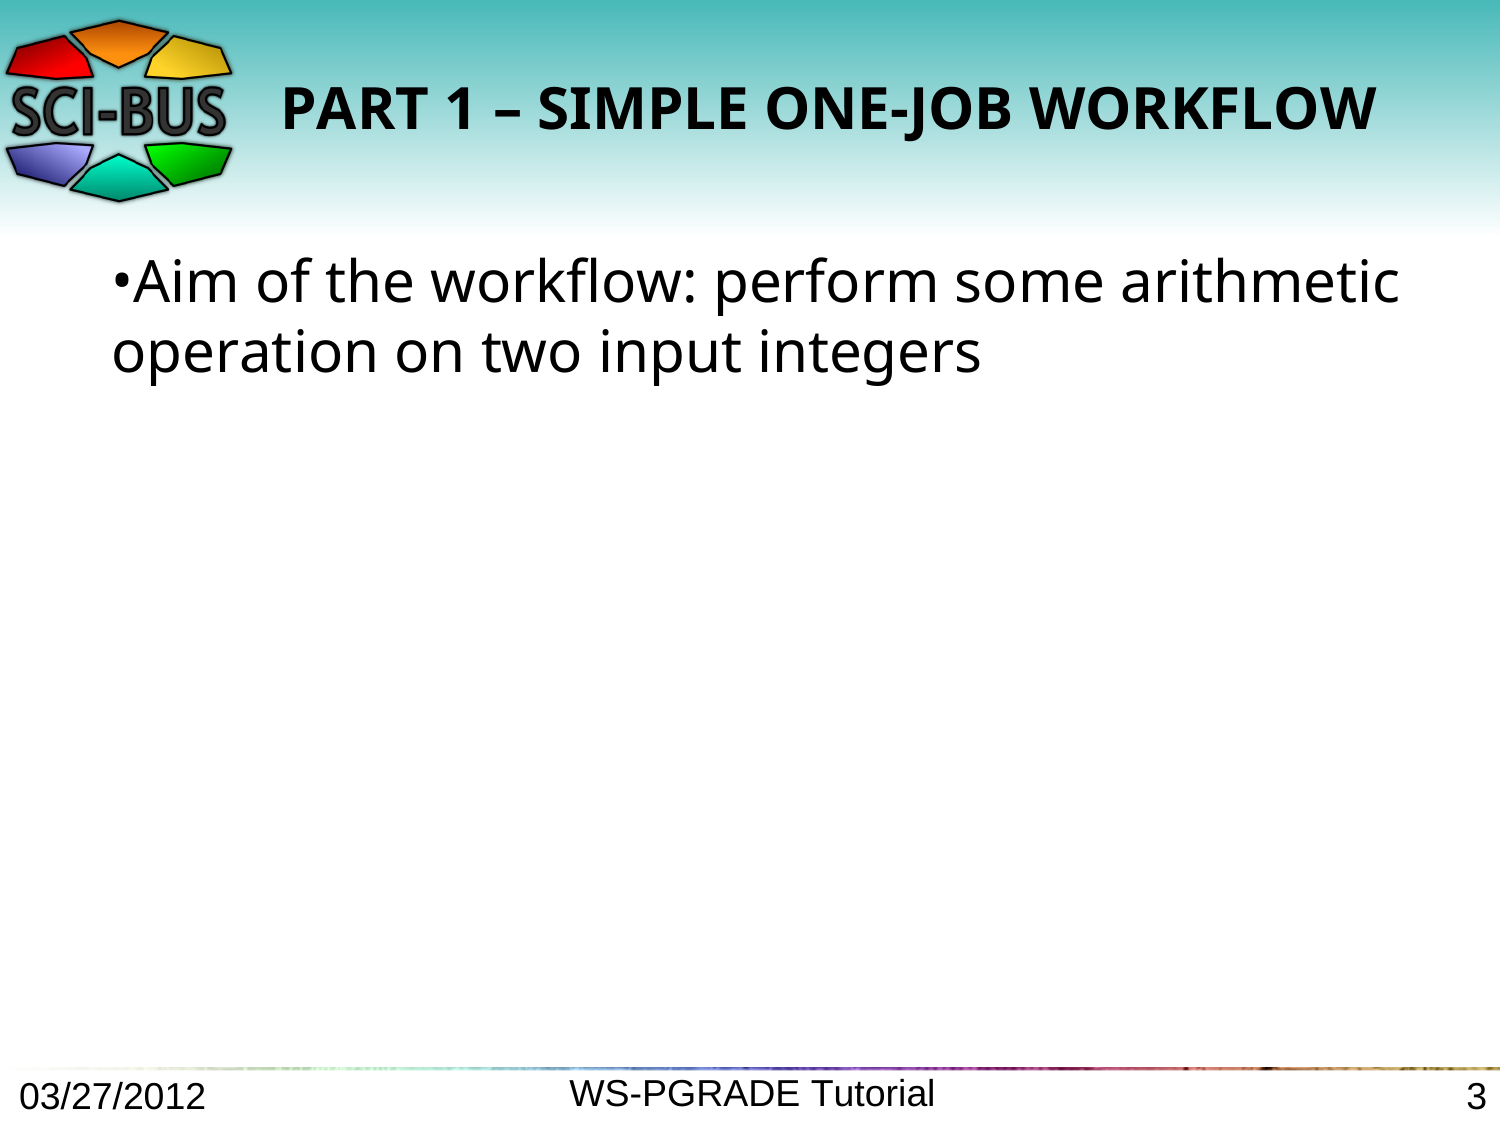

# PART 1 – SIMPLE ONE-JOB WORKFLOW
Aim of the workflow: perform some arithmetic operation on two input integers
Footer
5/29/2006
3